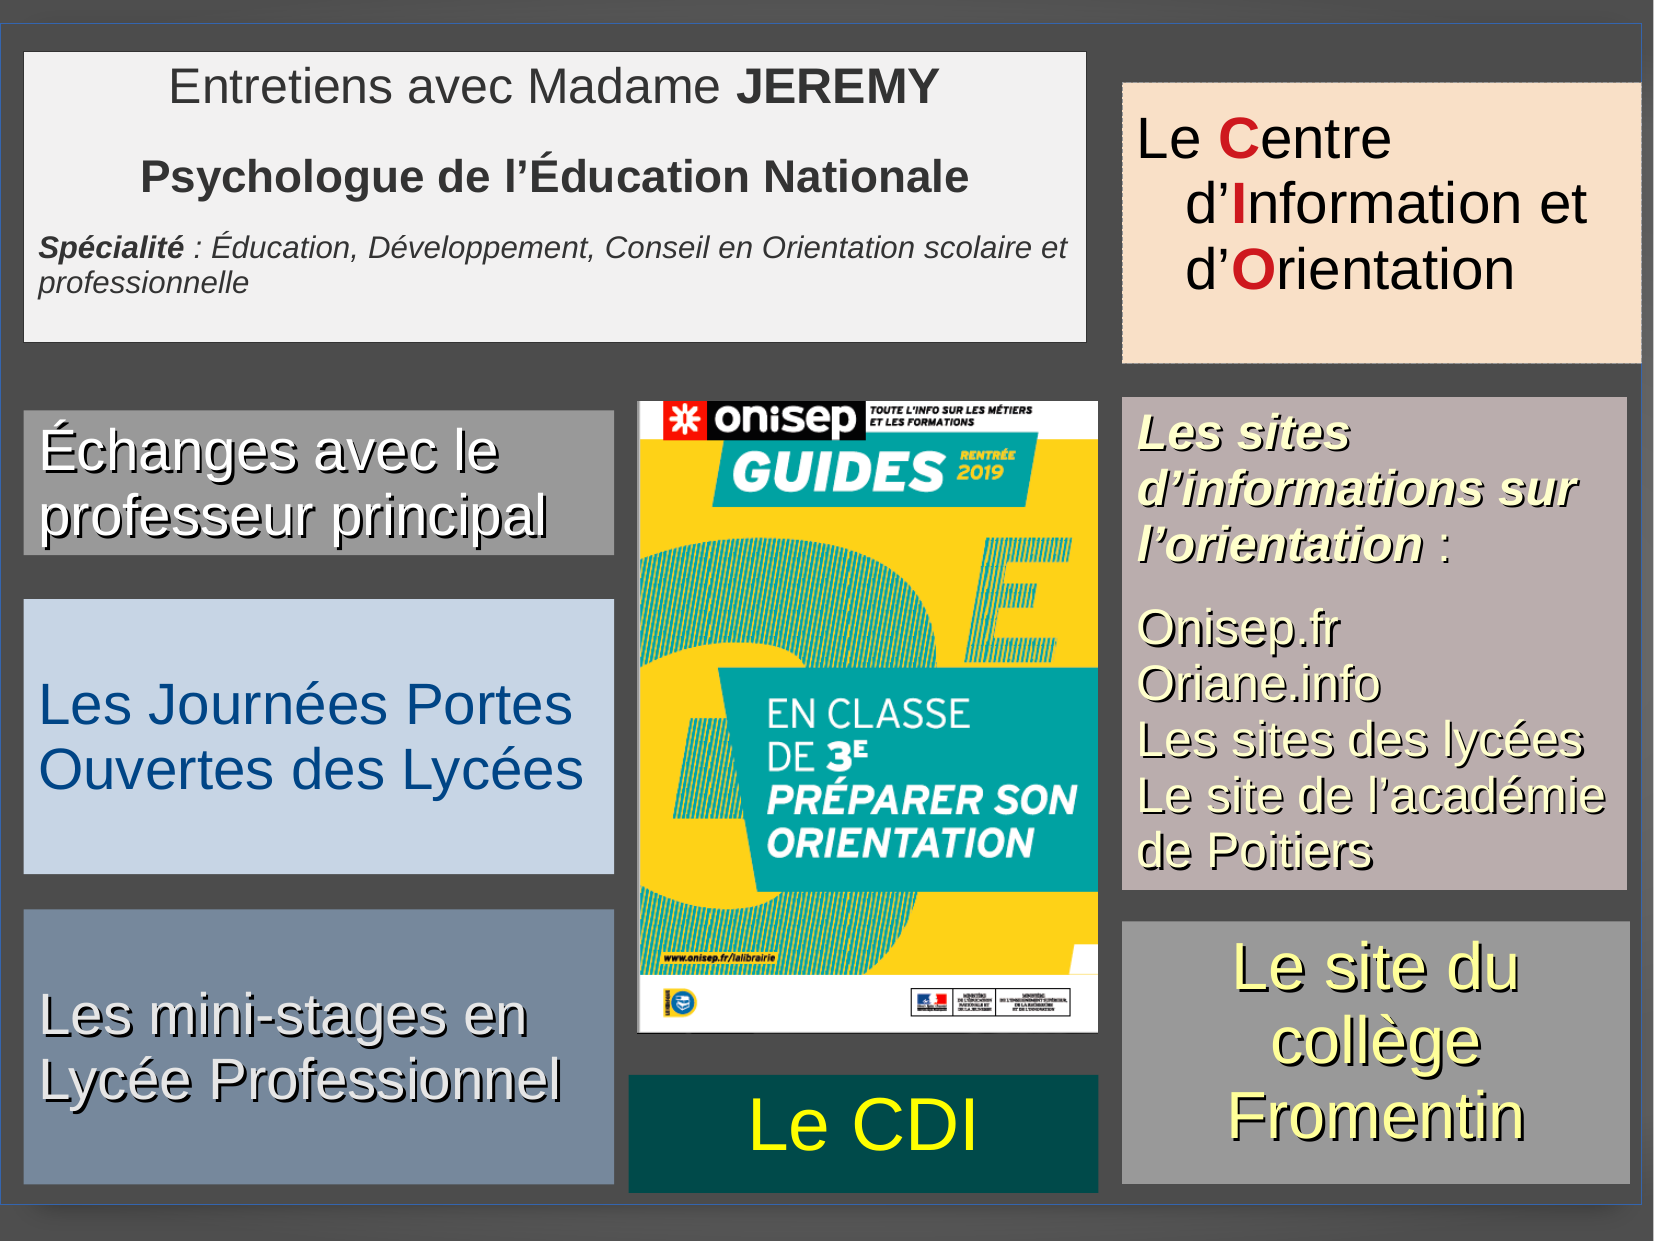

Entretiens avec Madame JEREMY
Psychologue de l’Éducation Nationale
Spécialité : Éducation, Développement, Conseil en Orientation scolaire et professionnelle
Le Centre
 d’Information et
 d’Orientation
#
Les sites d’informations sur l’orientation :
Onisep.fr
Oriane.info
Les sites des lycées
Le site de l’académie de Poitiers
Échanges avec le professeur principal
Les Journées Portes Ouvertes des Lycées
Les mini-stages en Lycée Professionnel
Le site du collège Fromentin
 Le CDI